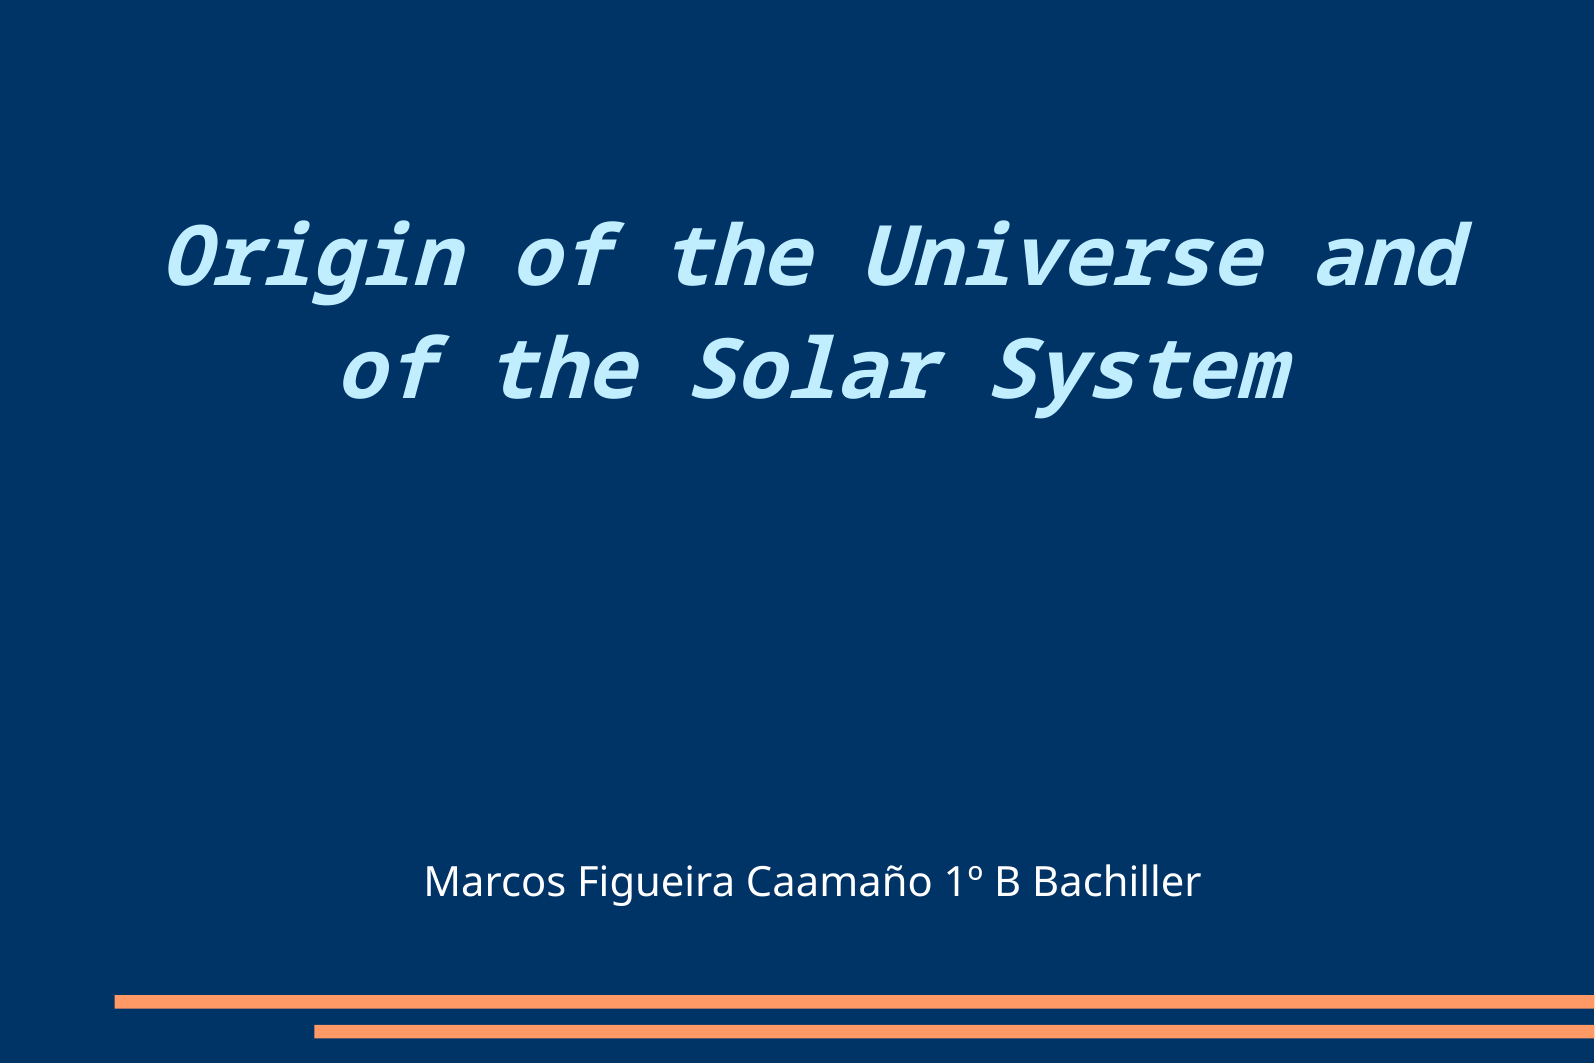

# Origin of the Universe and of the Solar System
Marcos Figueira Caamaño 1º B Bachiller